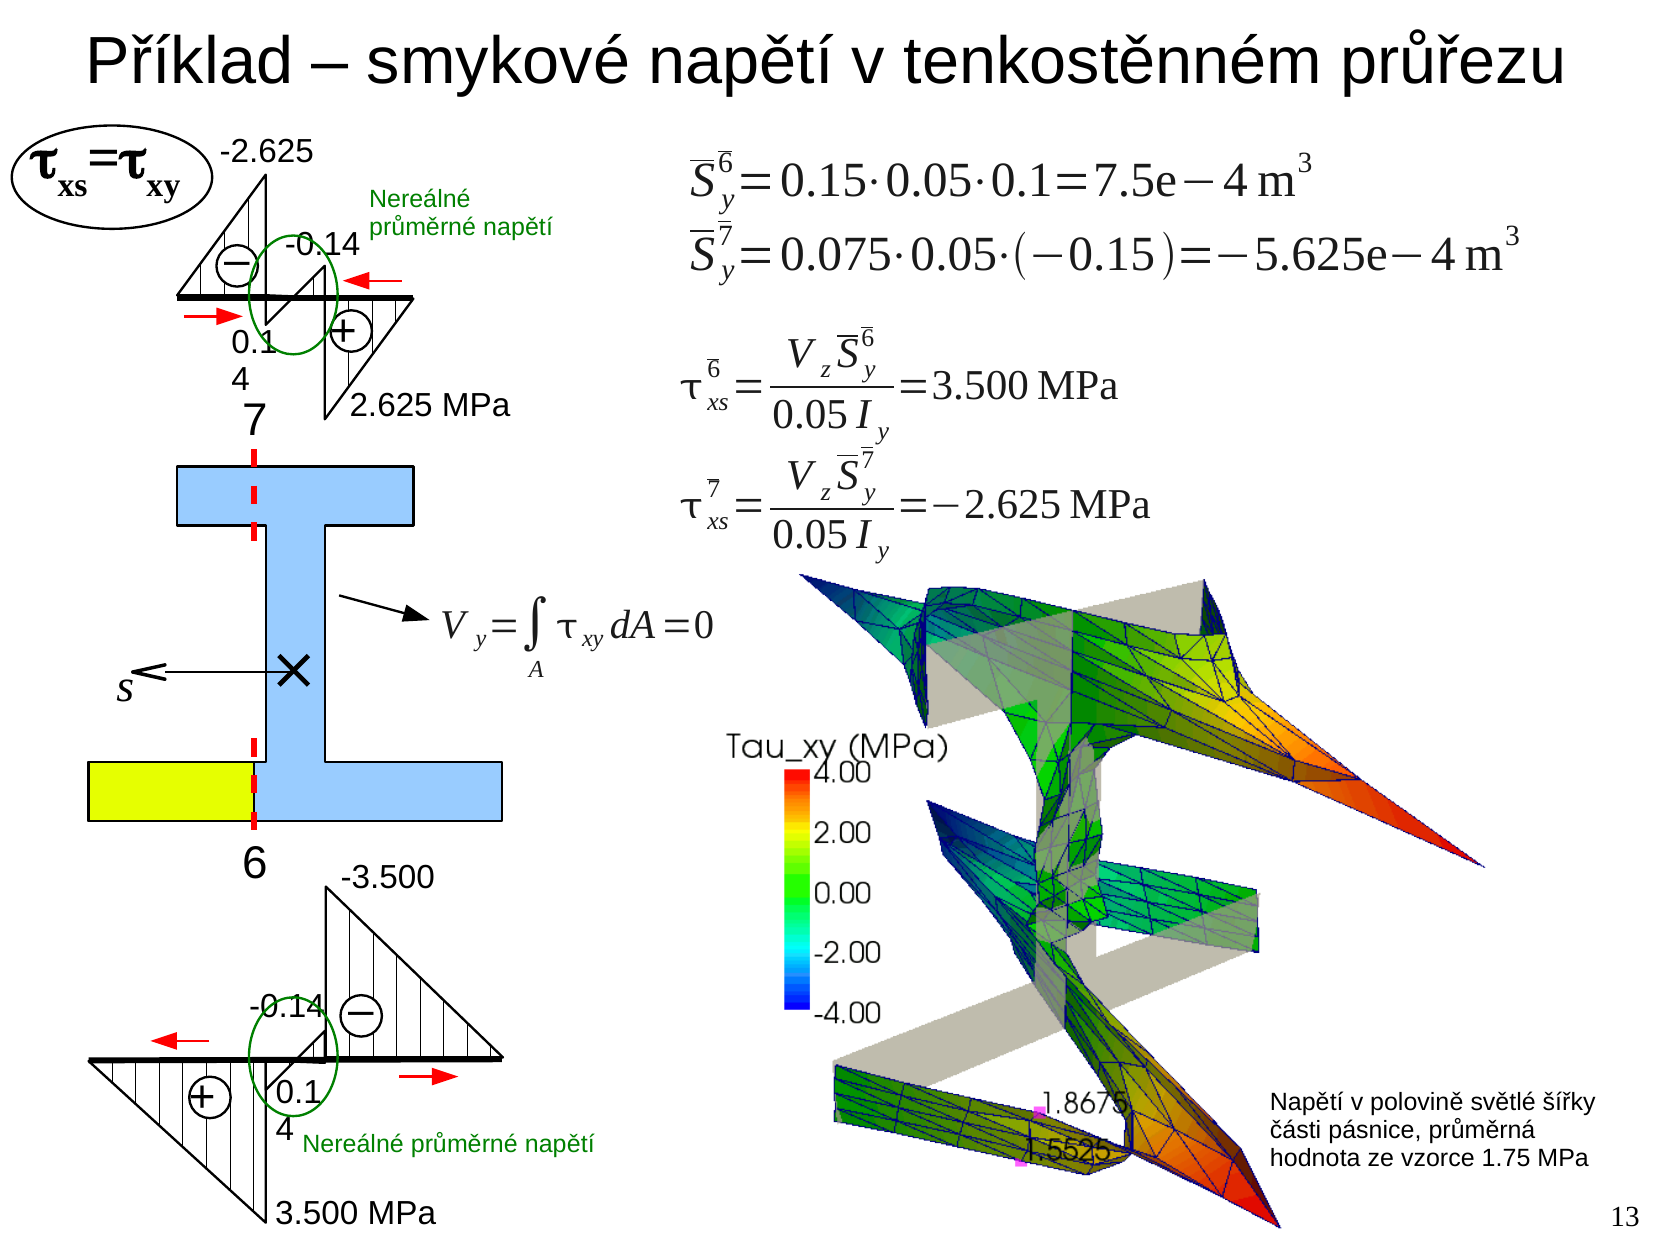

# Příklad – smykové napětí v tenkostěnném průřezu
txs=txy
-2.625
Nereálné průměrné napětí
-0.14
–
+
0.14
2.625 MPa
7
s
6
-3.500
–
-0.14
+
0.14
Napětí v polovině světlé šířky části pásnice, průměrná hodnota ze vzorce 1.75 MPa
Nereálné průměrné napětí
3.500 MPa
13